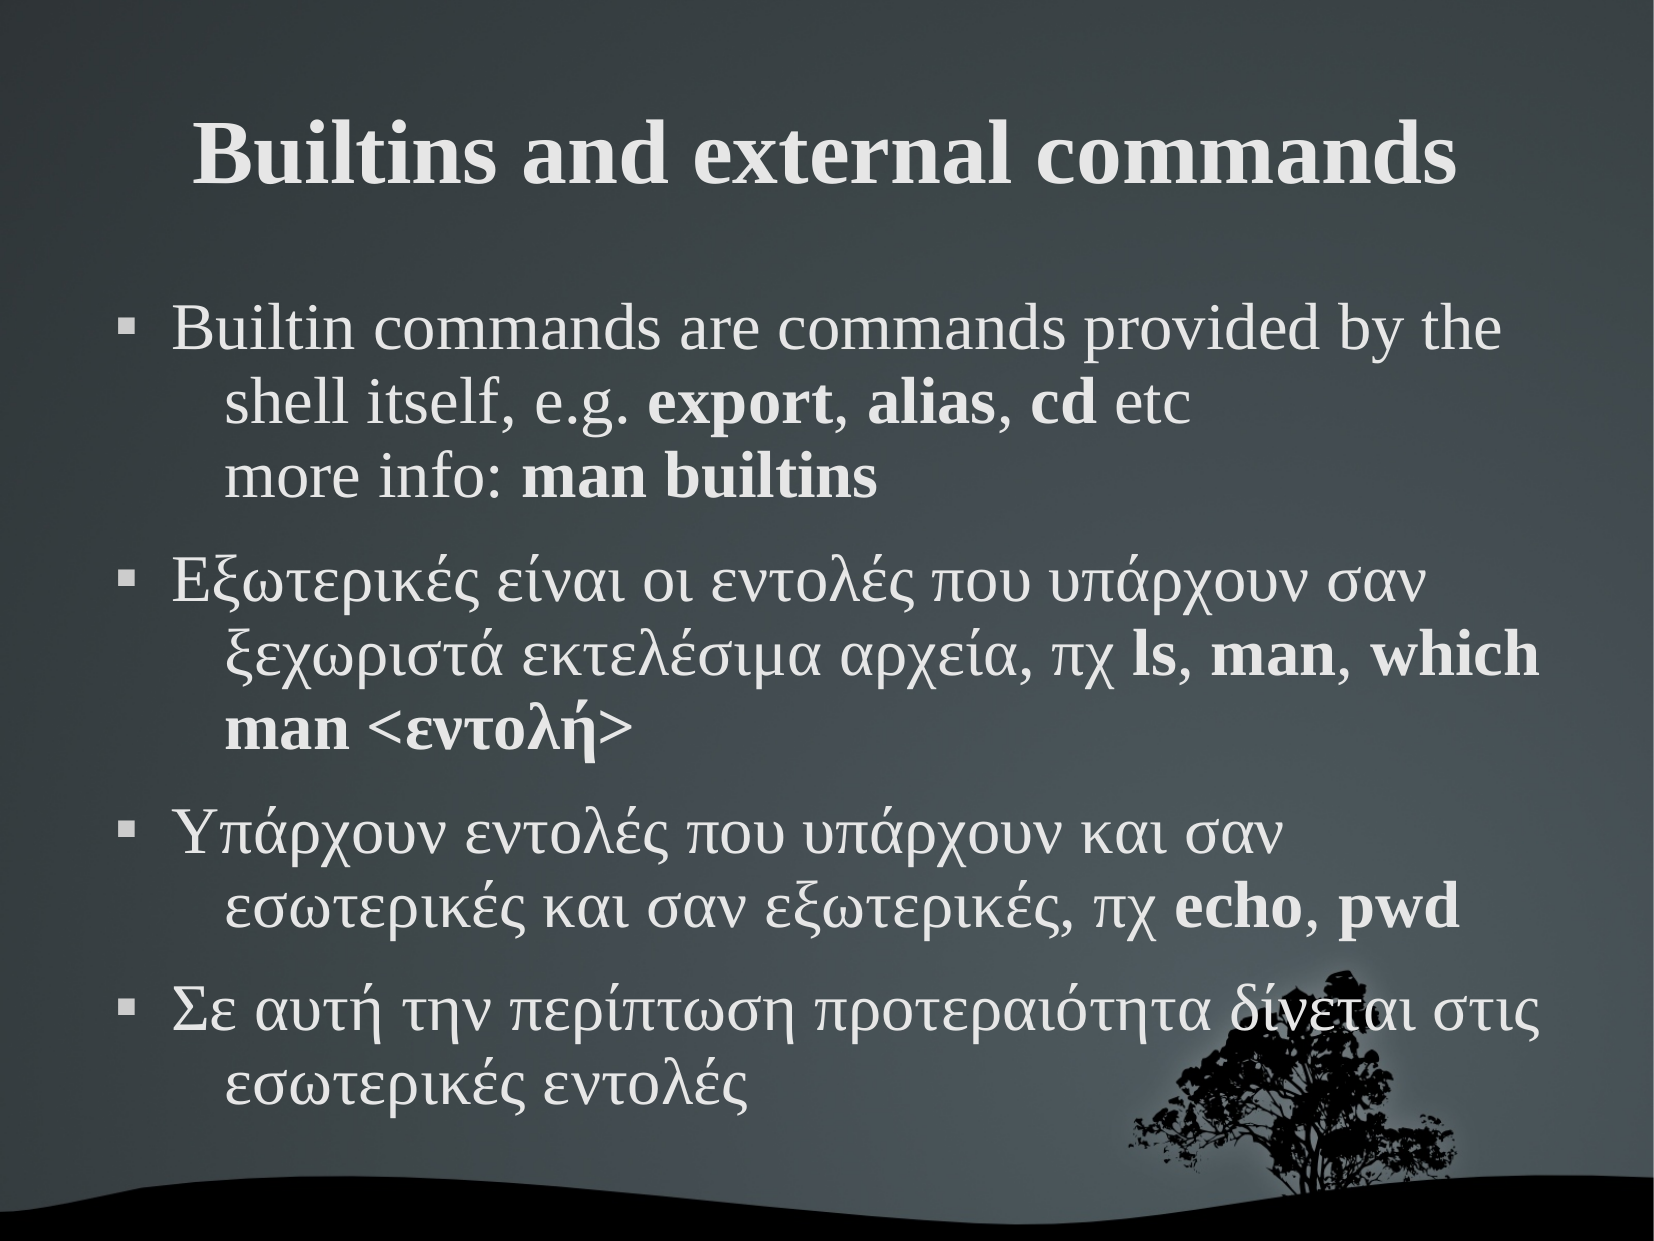

# Builtins and external commands
Builtin commands are commands provided by the shell itself, e.g. export, alias, cd etc
more info: man builtins
Εξωτερικές είναι οι εντολές που υπάρχουν σαν ξεχωριστά εκτελέσιμα αρχεία, πχ ls, man, which
man <εντολή>
Υπάρχουν εντολές που υπάρχουν και σαν εσωτερικές και σαν εξωτερικές, πχ echo, pwd
Σε αυτή την περίπτωση προτεραιότητα δίνεται στις εσωτερικές εντολές